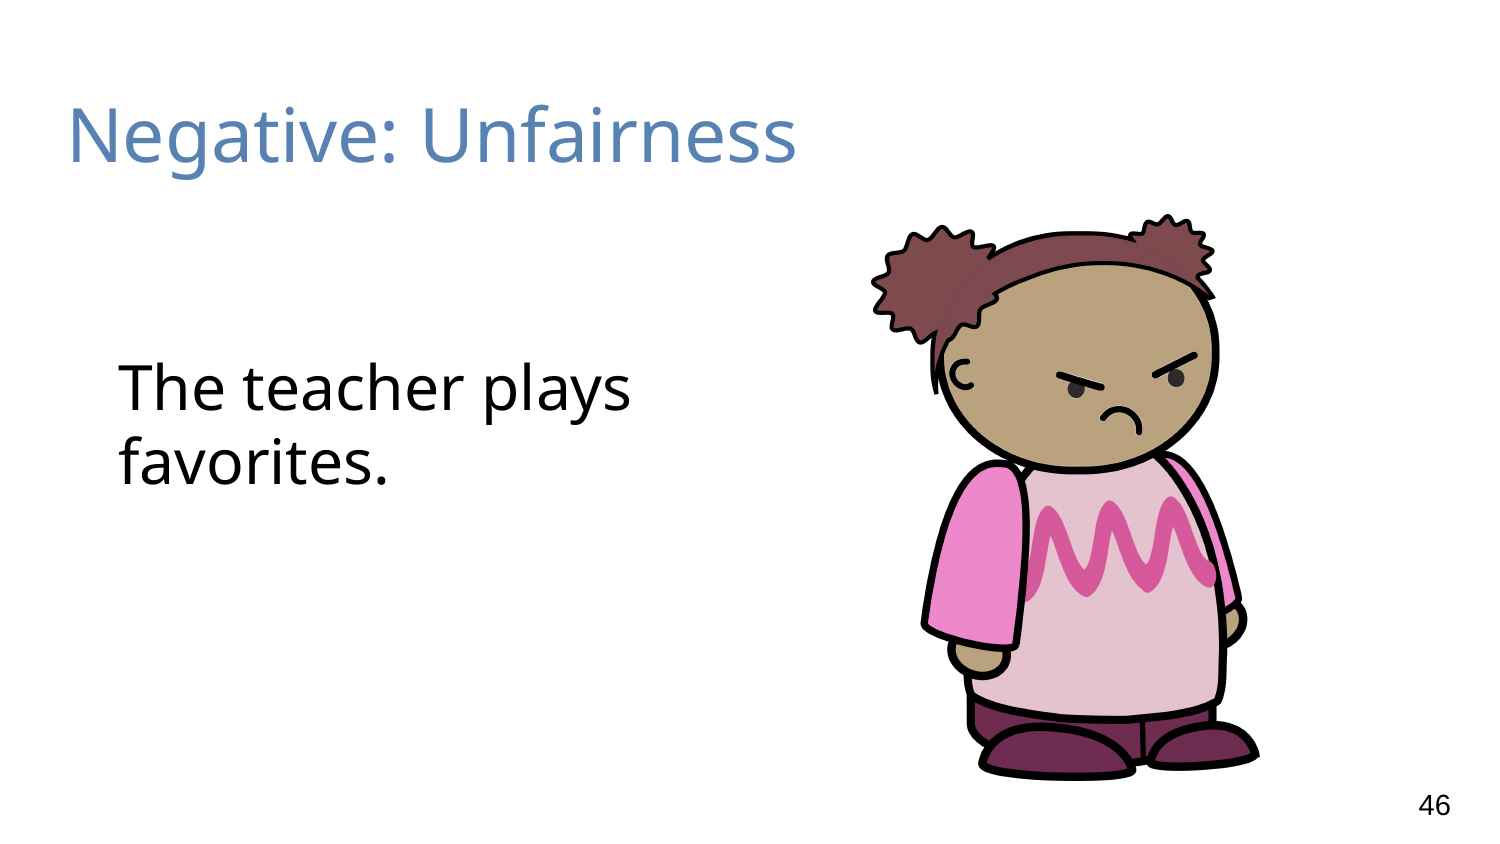

# Negative: Unfairness
The teacher plays favorites.